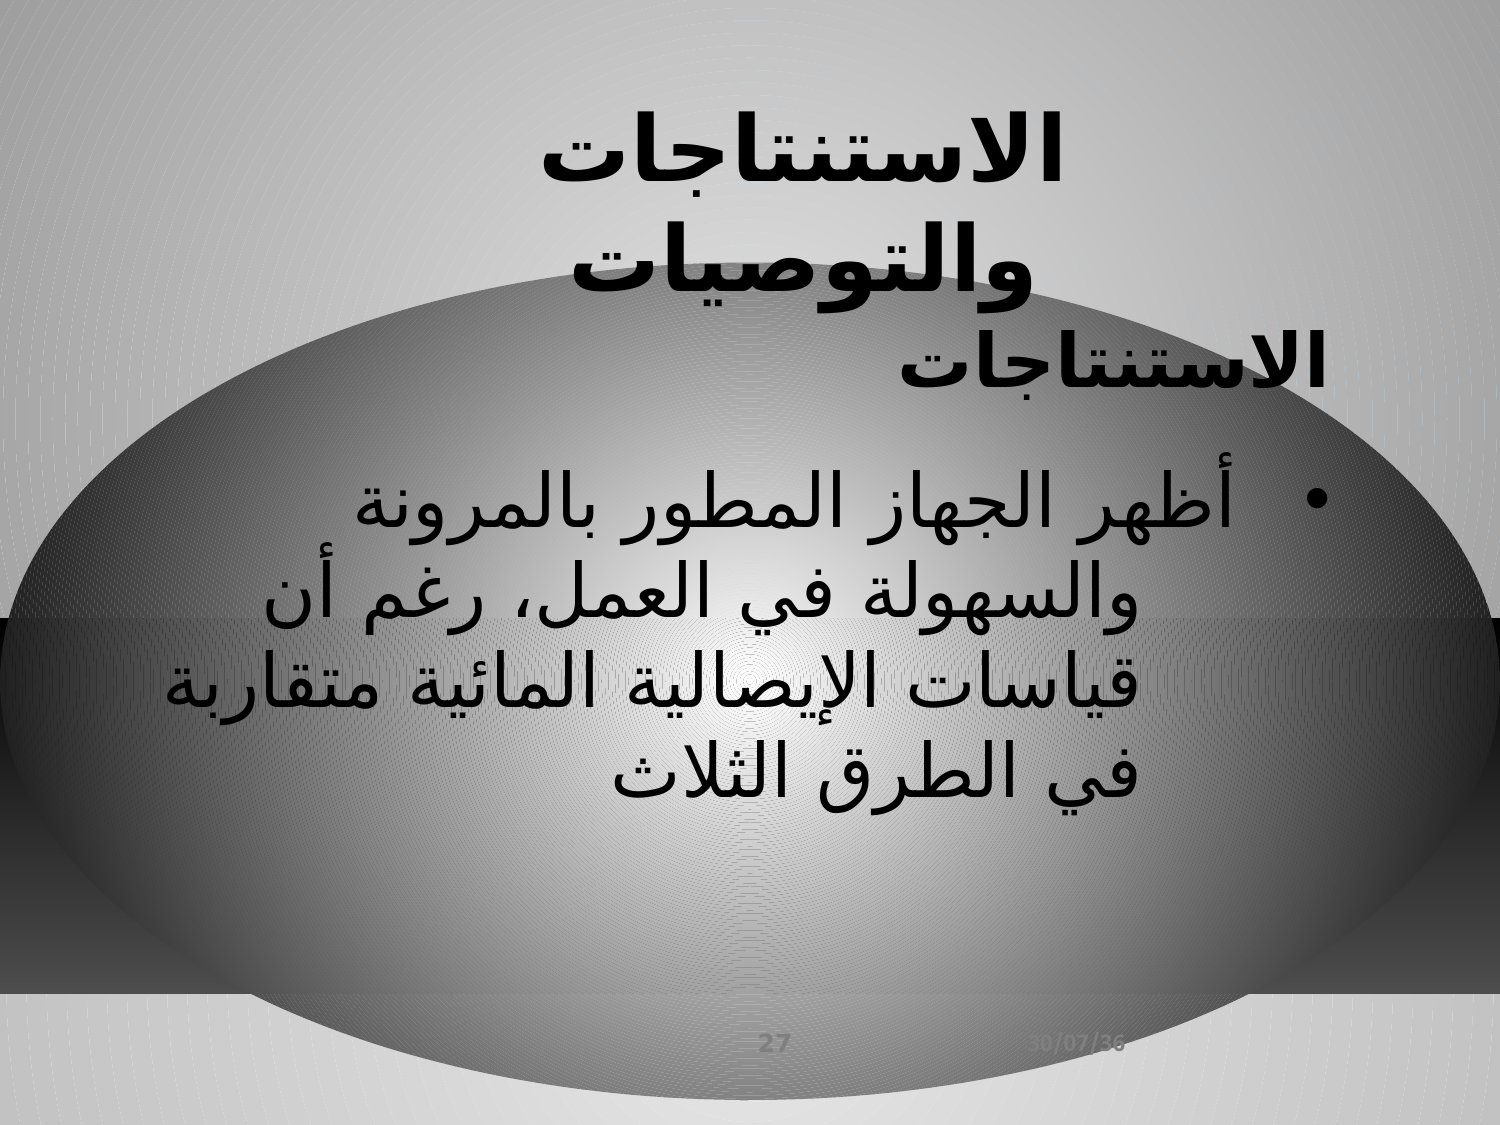

الاستنتاجات والتوصيات
الاستنتاجات
أظهر الجهاز المطور بالمرونة والسهولة في العمل، رغم أن قياسات الإيصالية المائية متقاربة في الطرق الثلاث
30/07/36